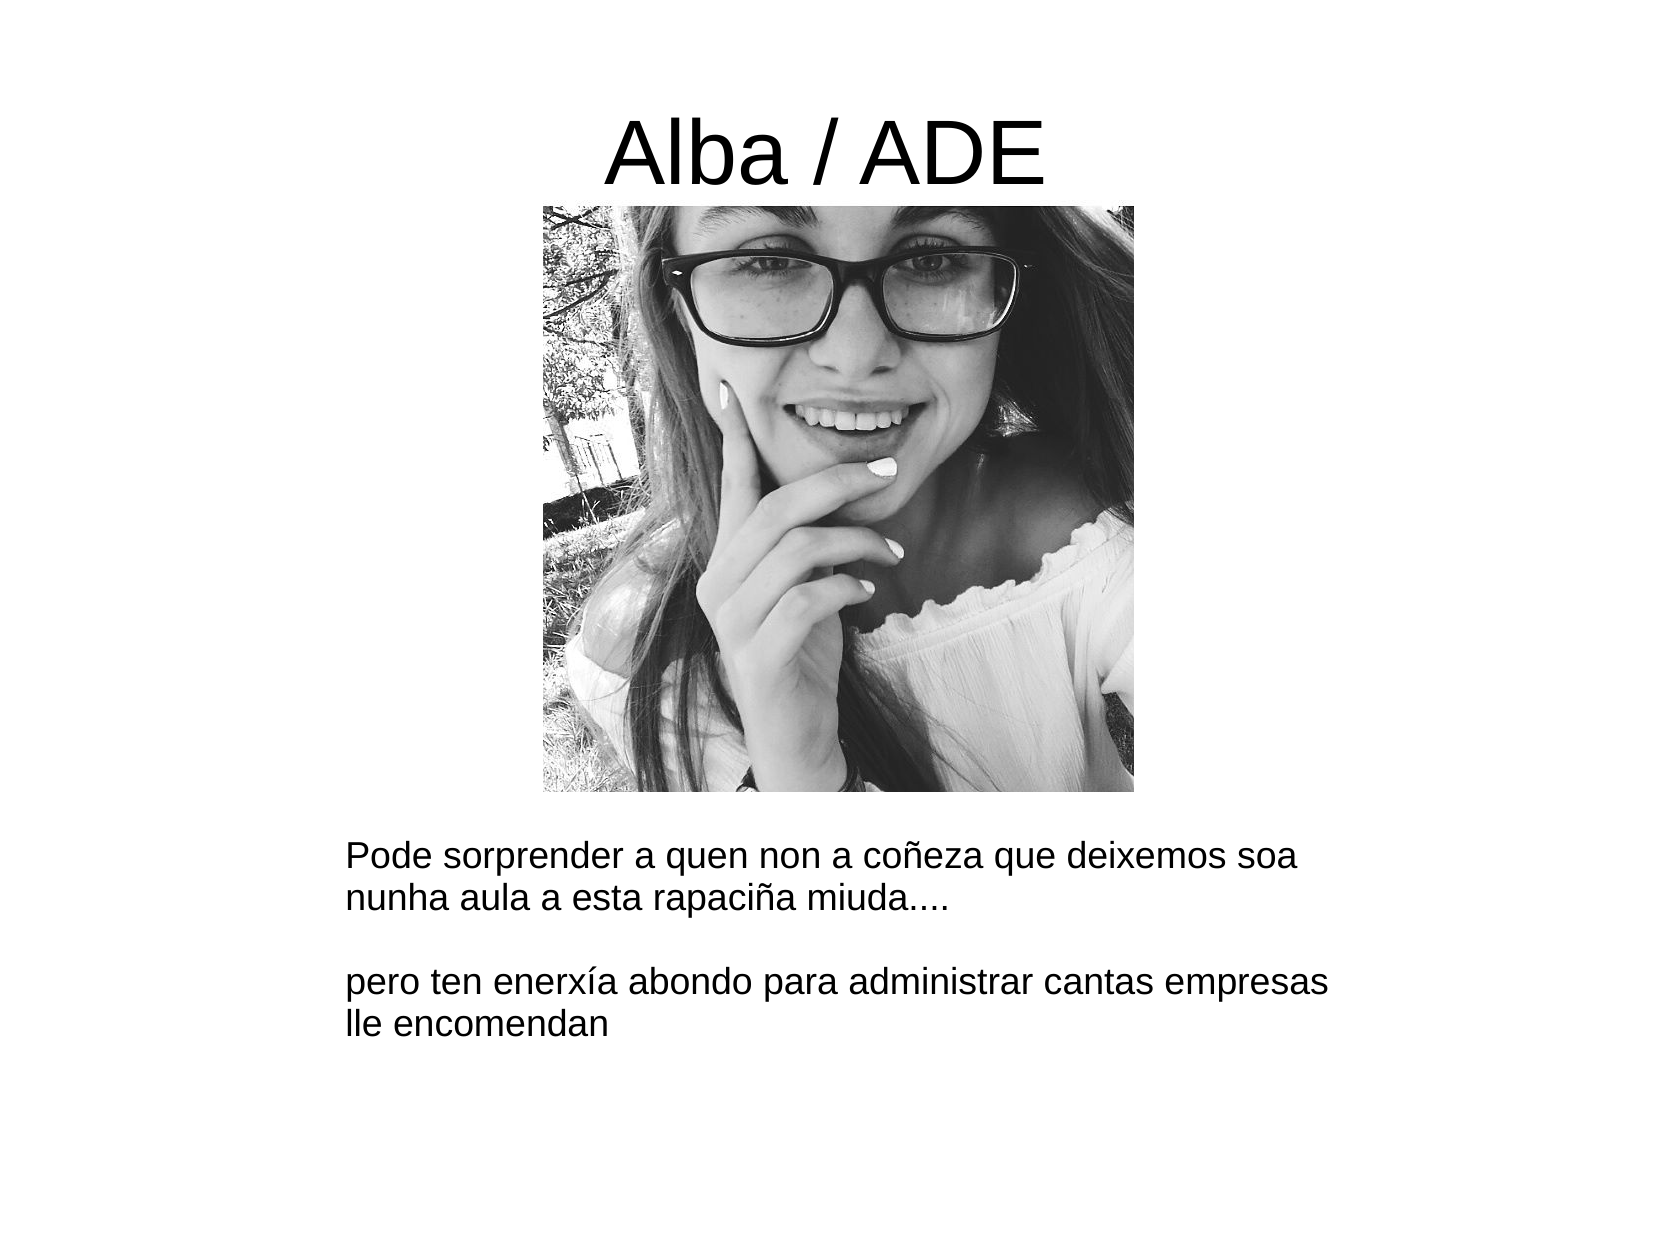

# Alba / ADE
Pode sorprender a quen non a coñeza que deixemos soa nunha aula a esta rapaciña miuda....
pero ten enerxía abondo para administrar cantas empresas lle encomendan